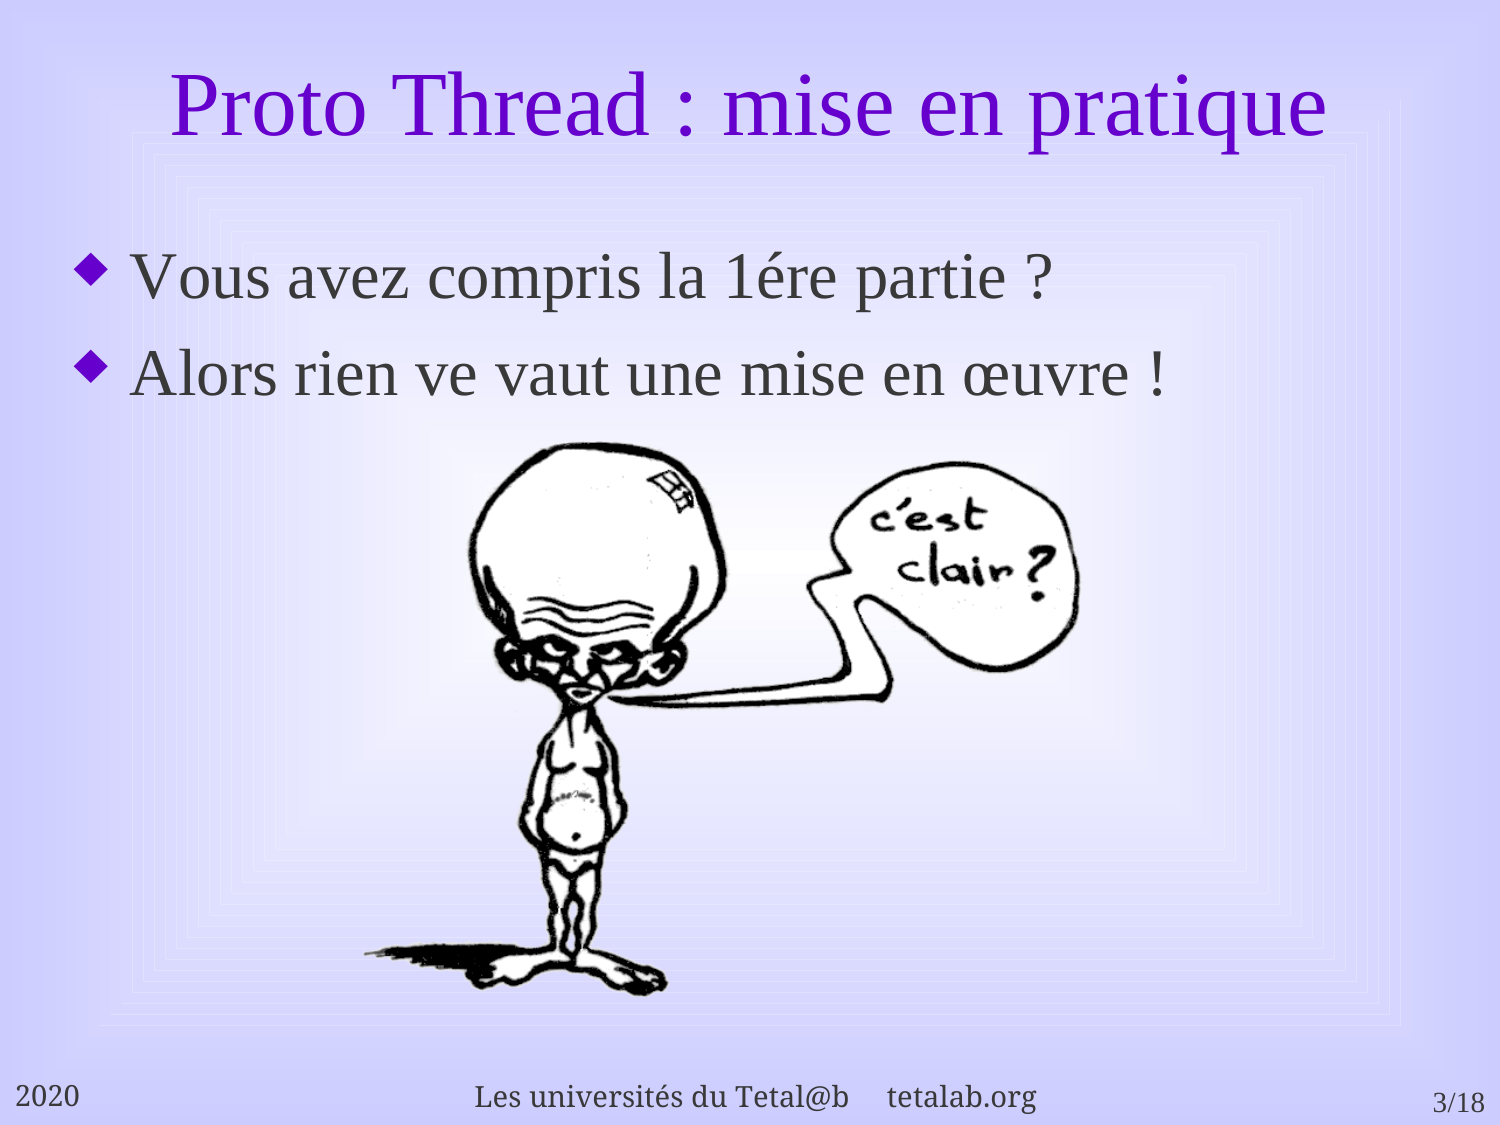

# Proto Thread : mise en pratique
Vous avez compris la 1ére partie ?
Alors rien ve vaut une mise en œuvre !
2020
Les universités du Tetal@b tetalab.org
3